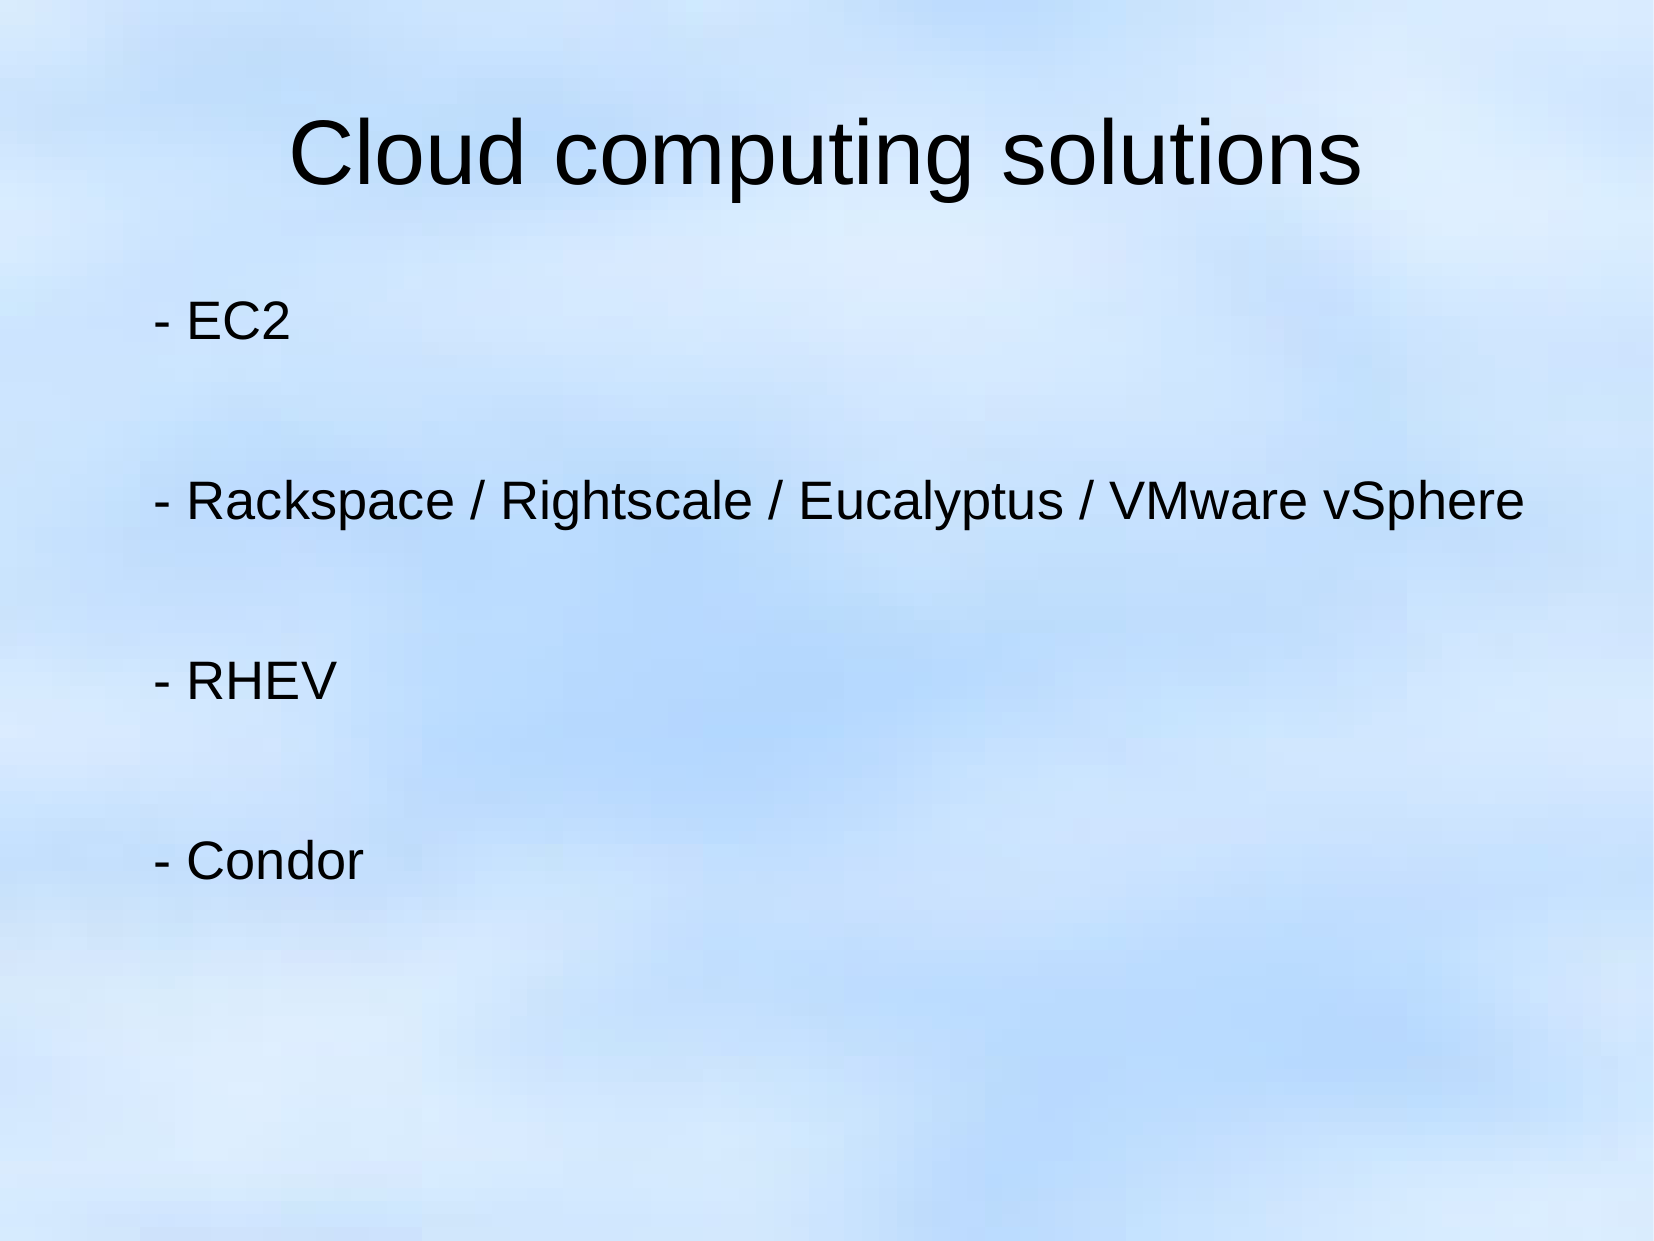

# Cloud computing solutions
- EC2
- Rackspace / Rightscale / Eucalyptus / VMware vSphere
- RHEV
- Condor